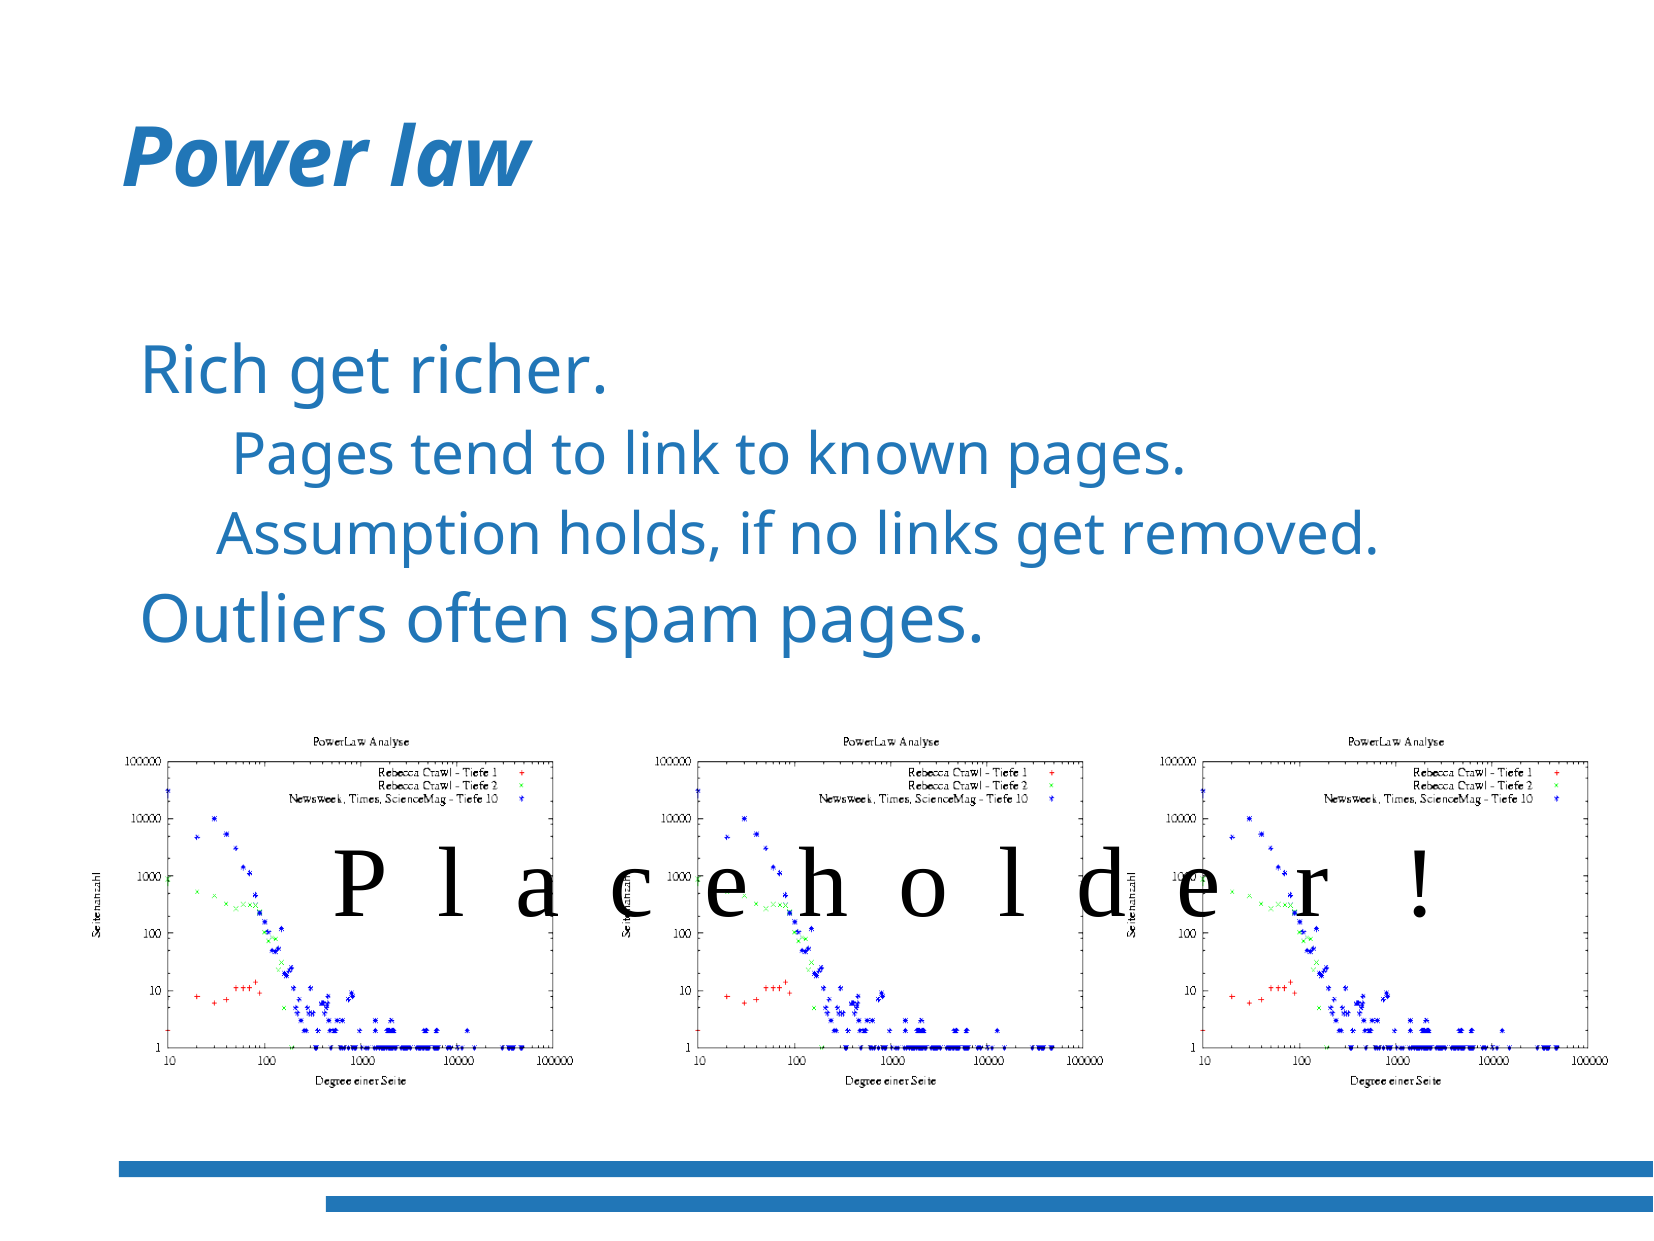

# Power law
Rich get richer.
 Pages tend to link to known pages.
Assumption holds, if no links get removed.
Outliers often spam pages.
P l a c e h o l d e r !